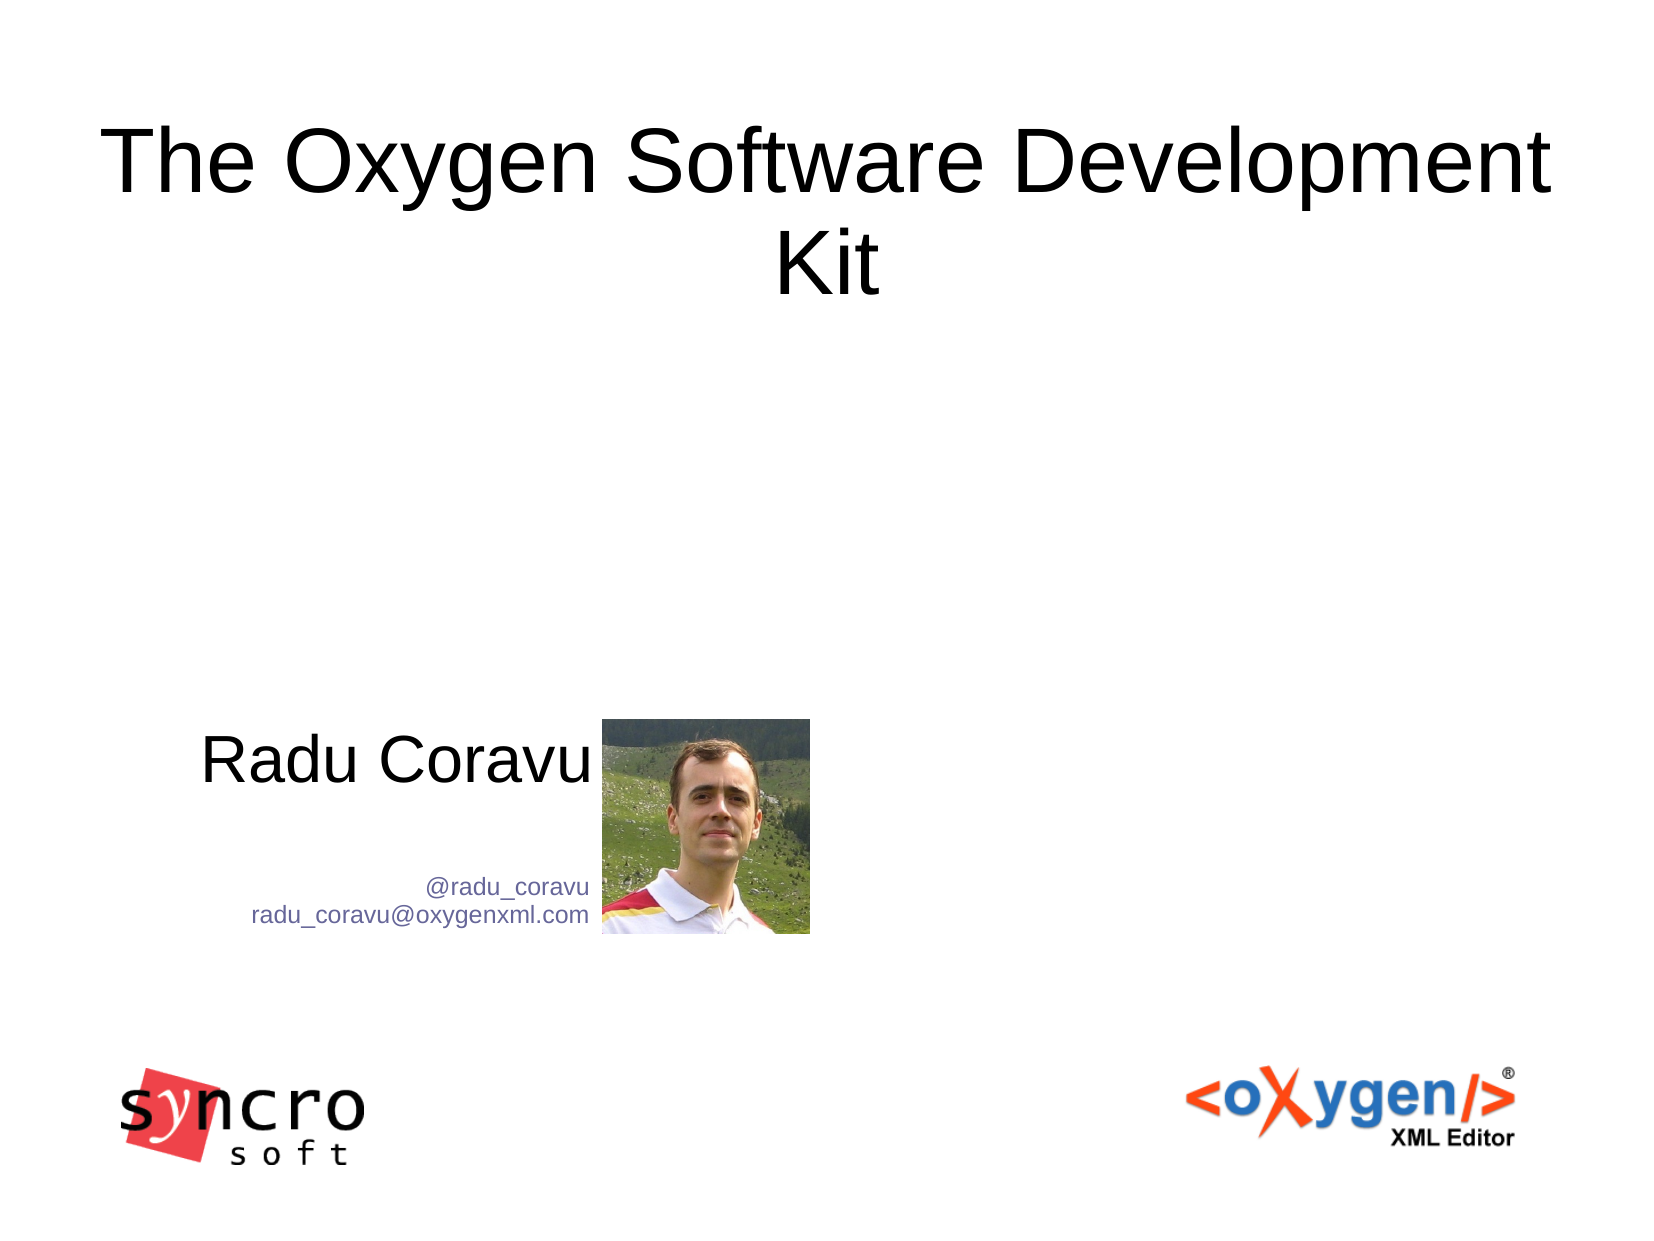

# The Oxygen Software Development Kit
Radu Coravu
@radu_coravu
radu_coravu@oxygenxml.com